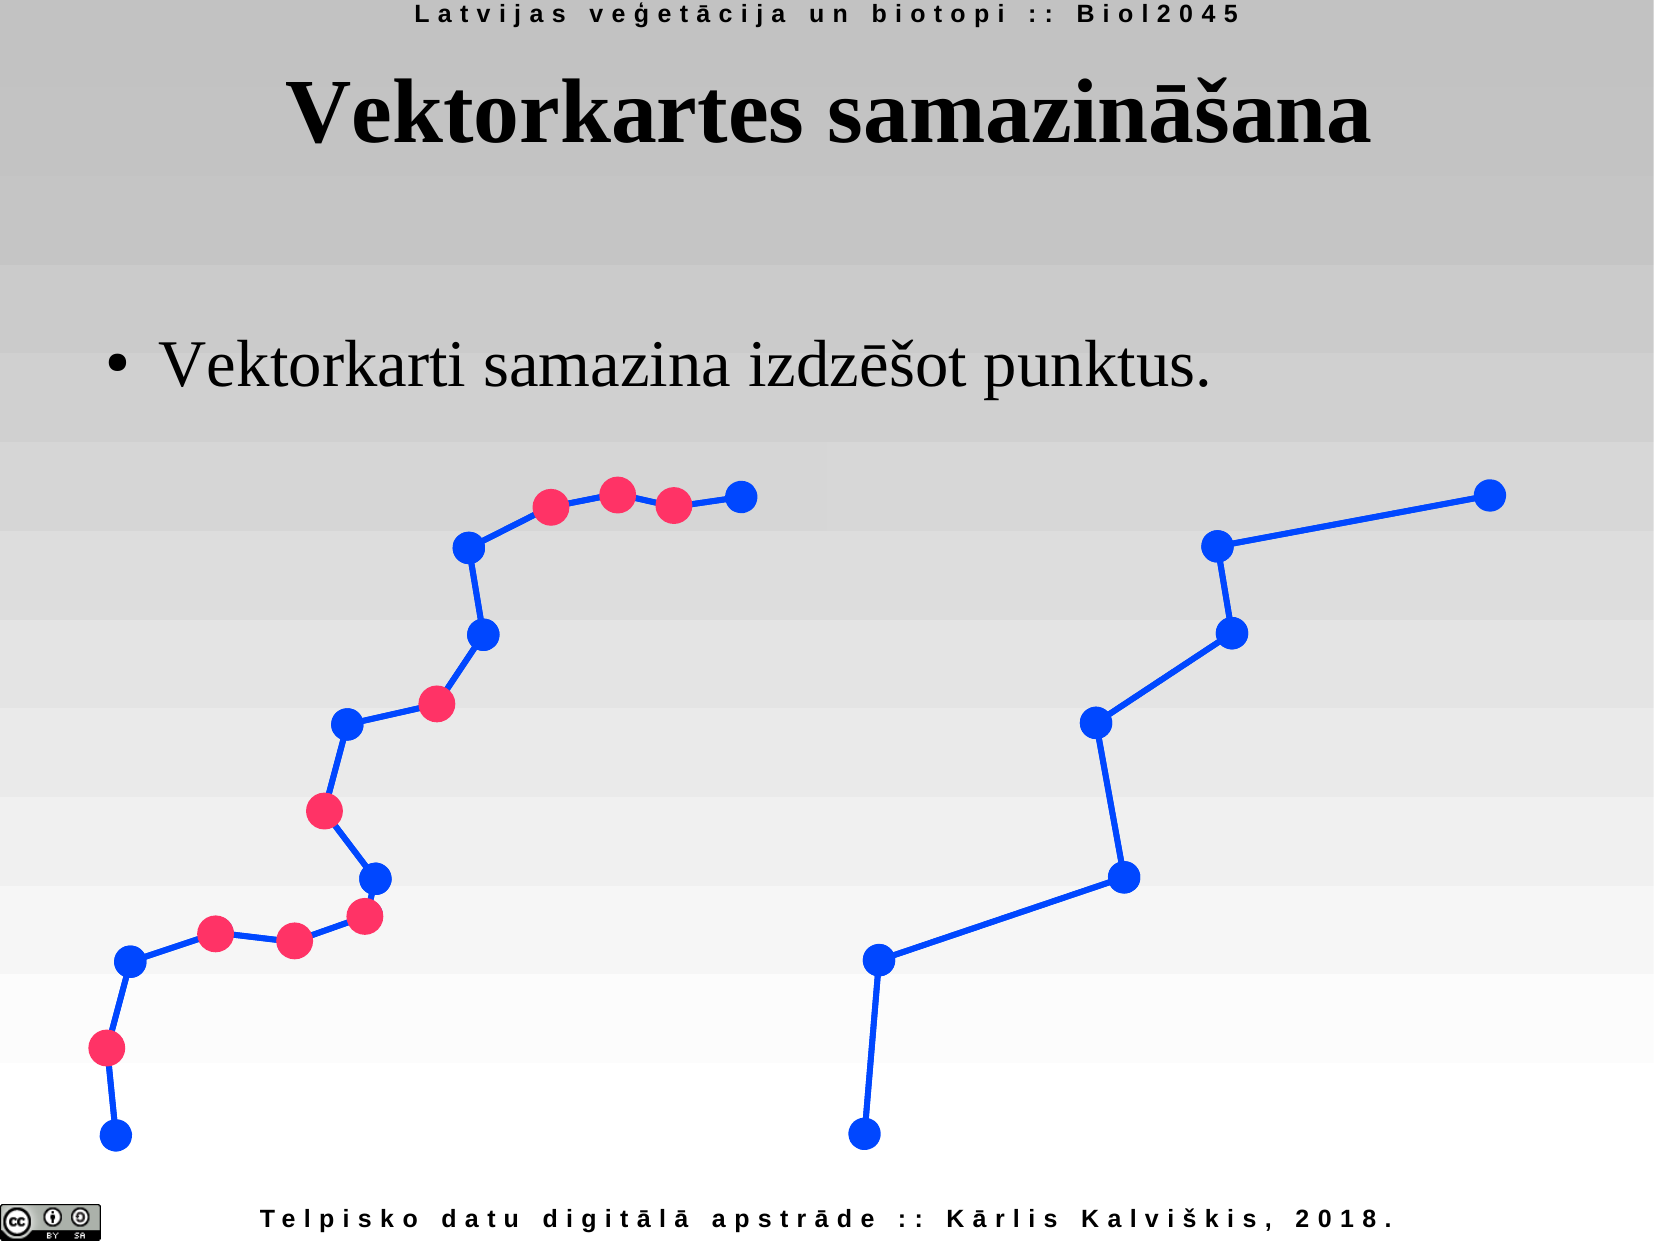

# Vektorkartes samazināšana
Vektorkarti samazina izdzēšot punktus.